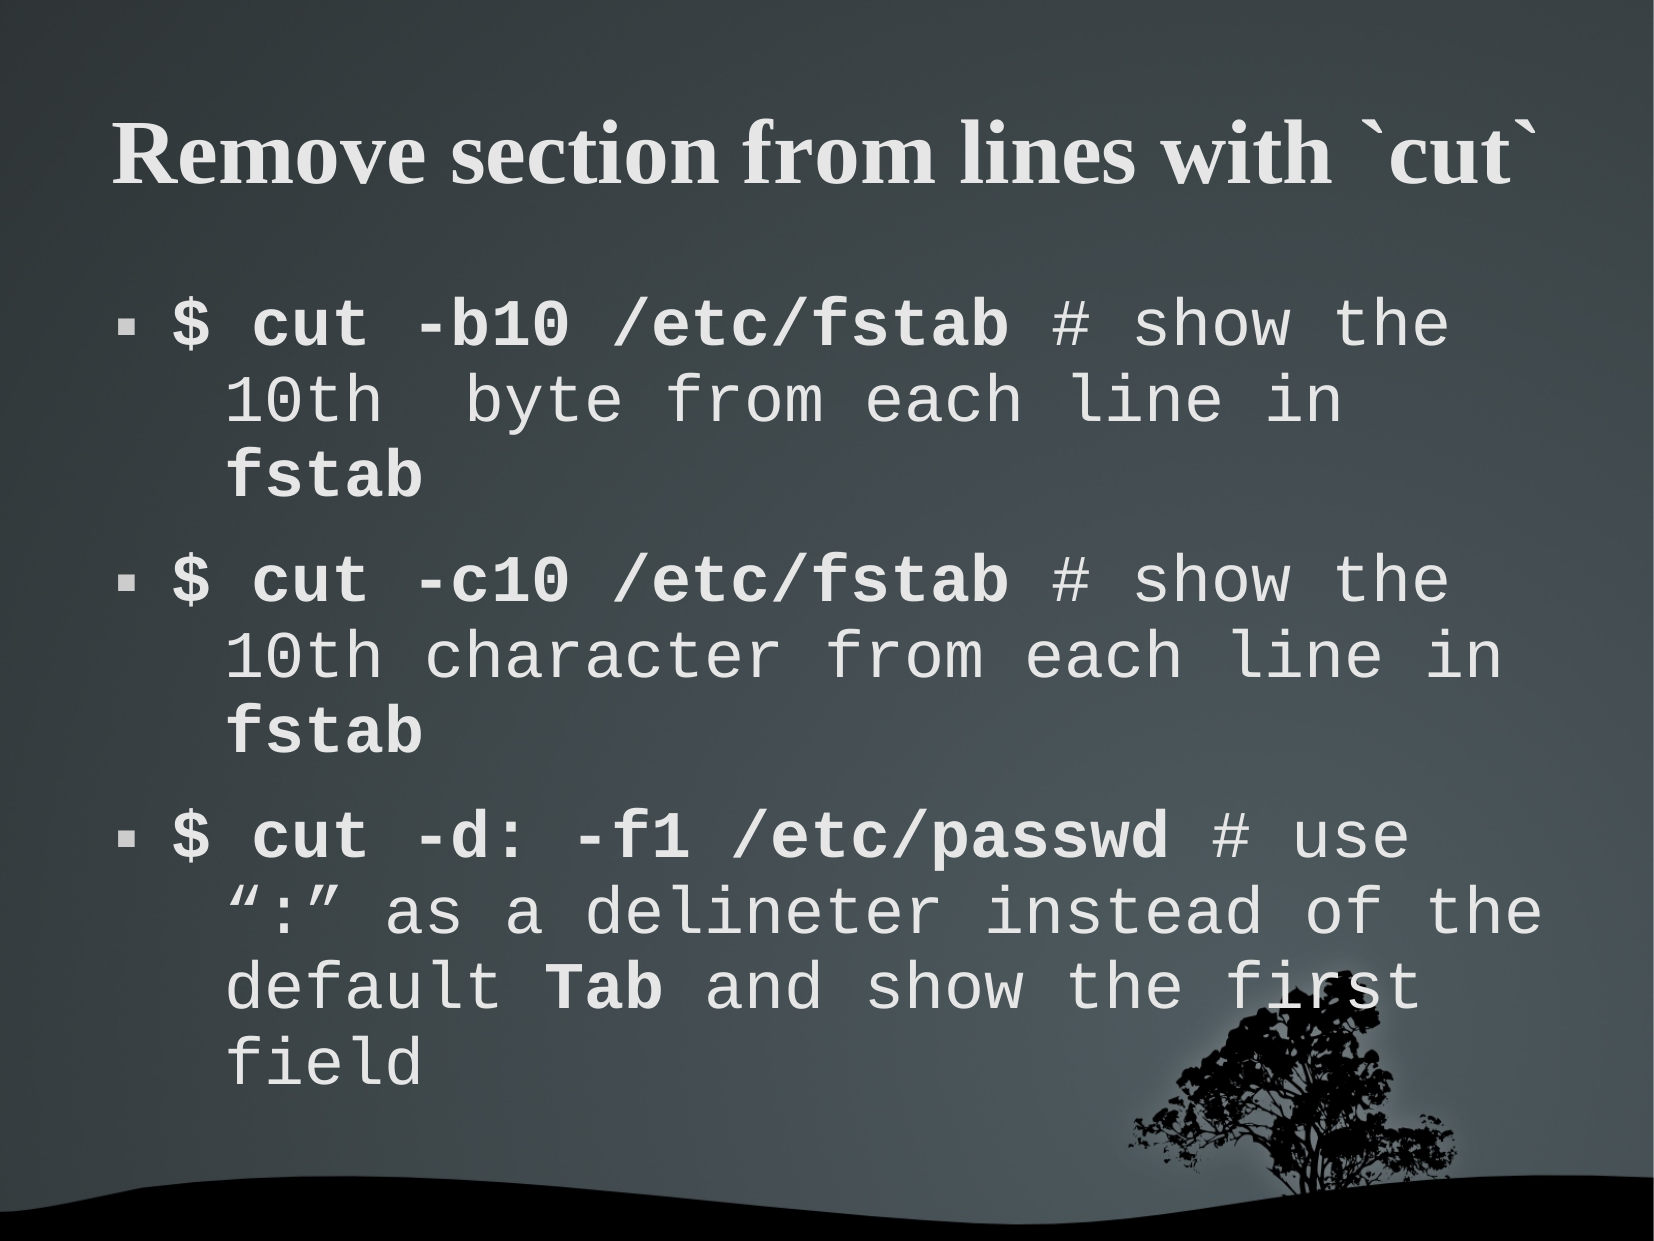

# Remove section from lines with `cut`
$ cut -b10 /etc/fstab # show the 10th byte from each line in fstab
$ cut -c10 /etc/fstab # show the 10th character from each line in fstab
$ cut -d: -f1 /etc/passwd # use “:” as a delineter instead of the default Tab and show the first field